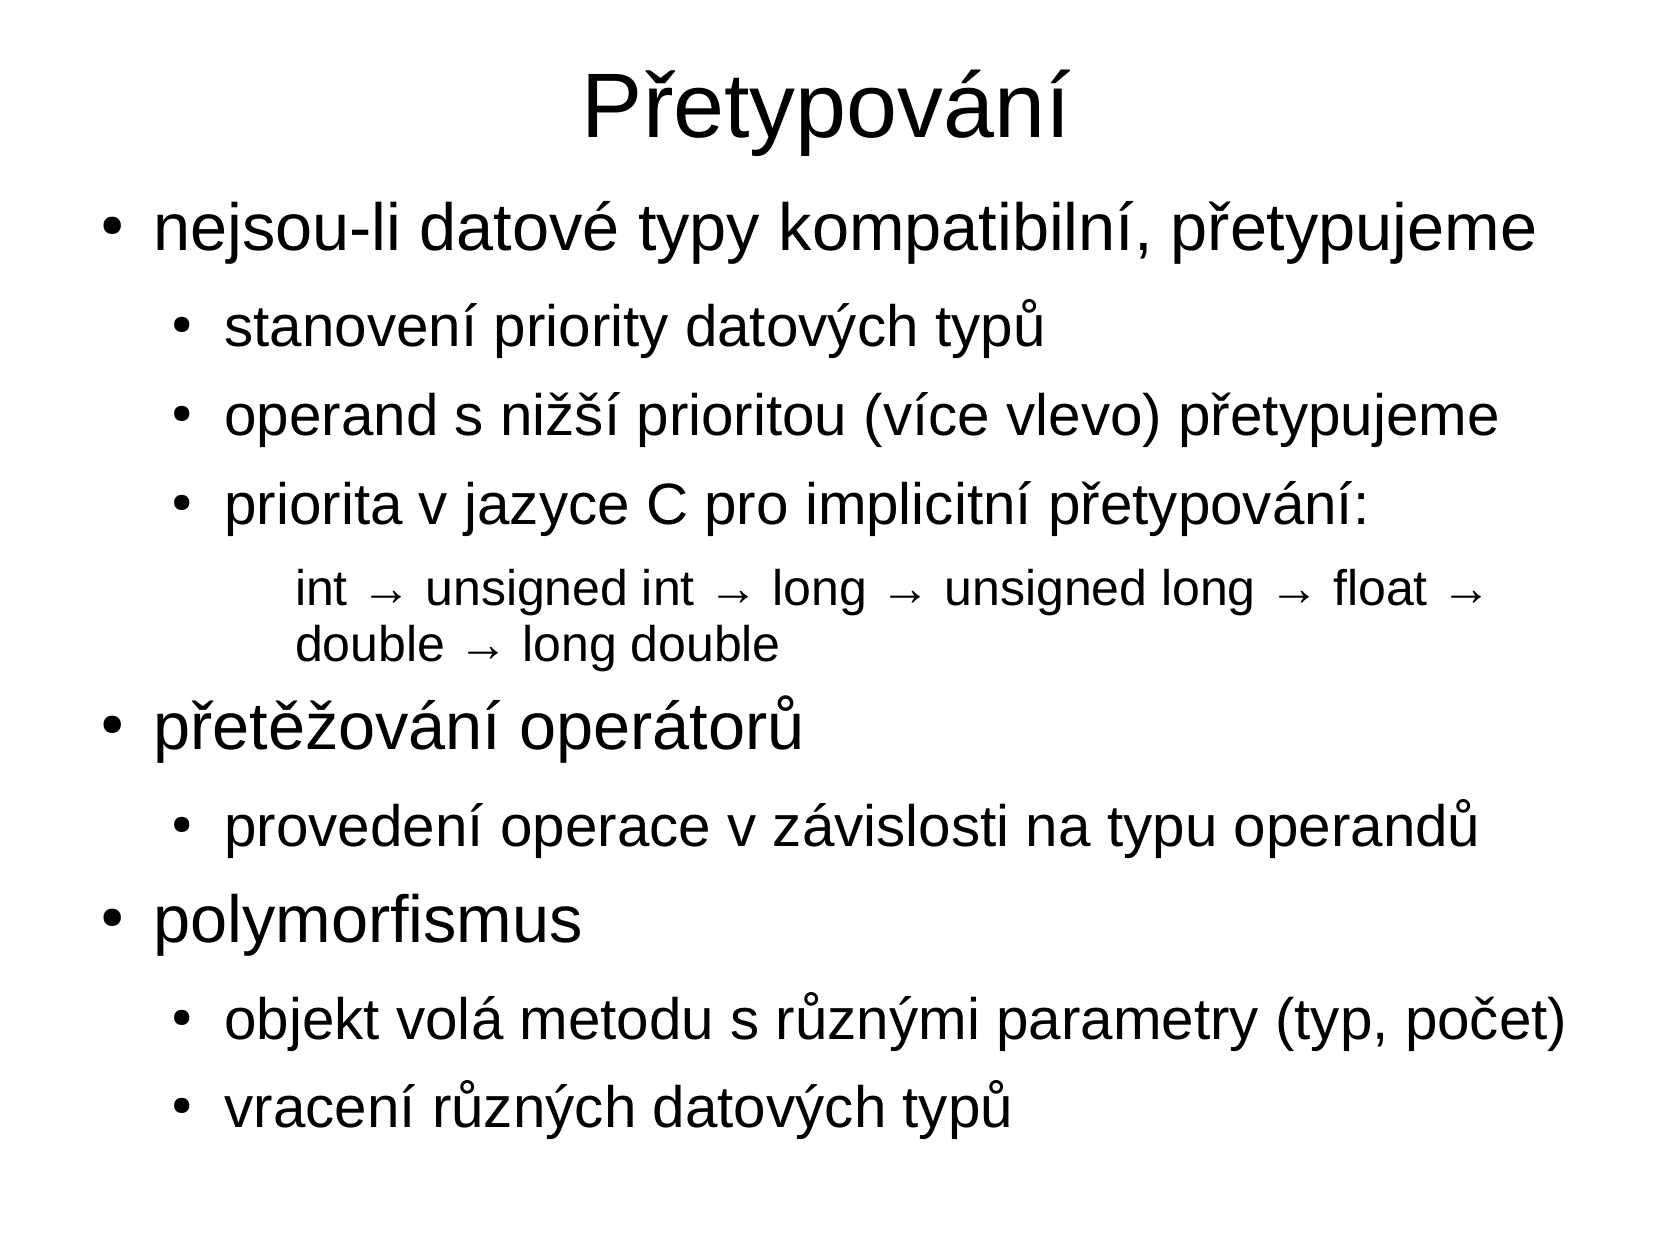

# Přetypování
nejsou-li datové typy kompatibilní, přetypujeme
stanovení priority datových typů
operand s nižší prioritou (více vlevo) přetypujeme
priorita v jazyce C pro implicitní přetypování:
int → unsigned int → long → unsigned long → float → double → long double
přetěžování operátorů
provedení operace v závislosti na typu operandů
polymorfismus
objekt volá metodu s různými parametry (typ, počet)
vracení různých datových typů